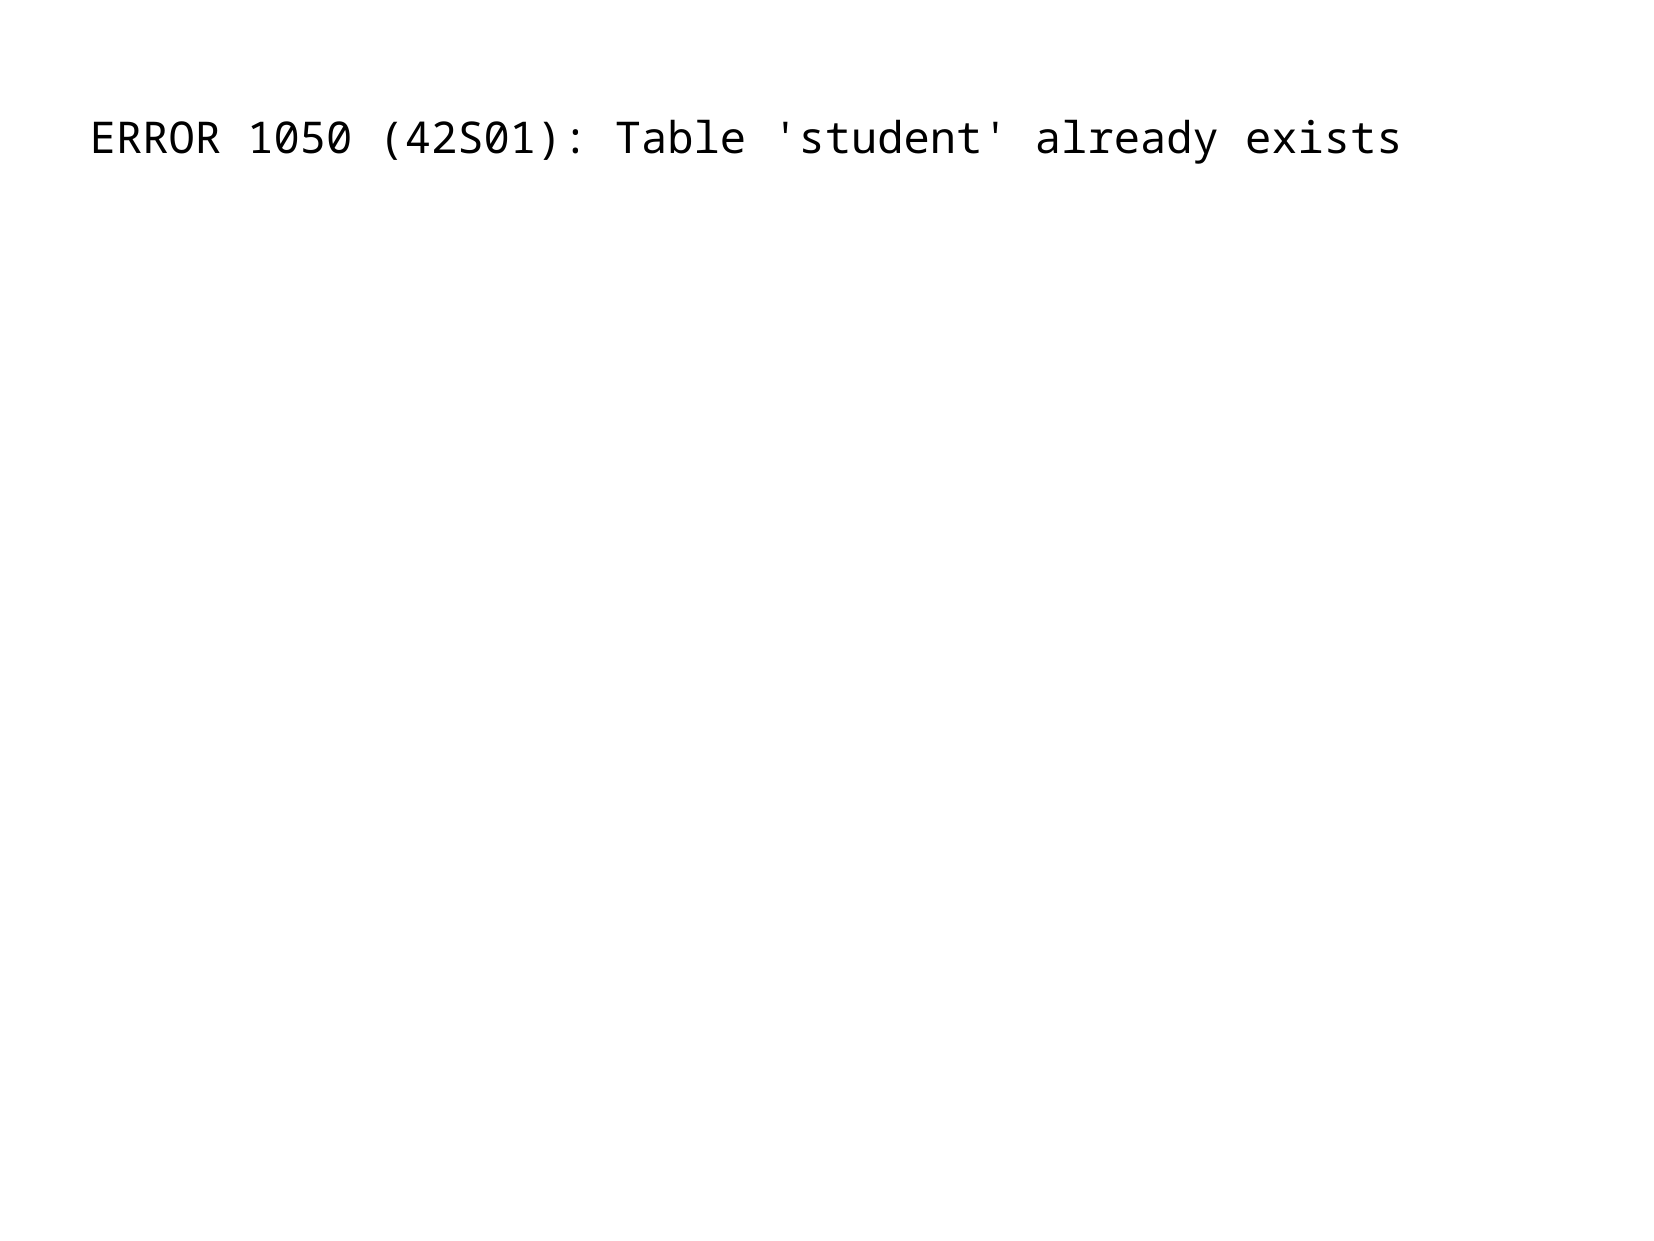

ERROR 1050 (42S01): Table 'student' already exists